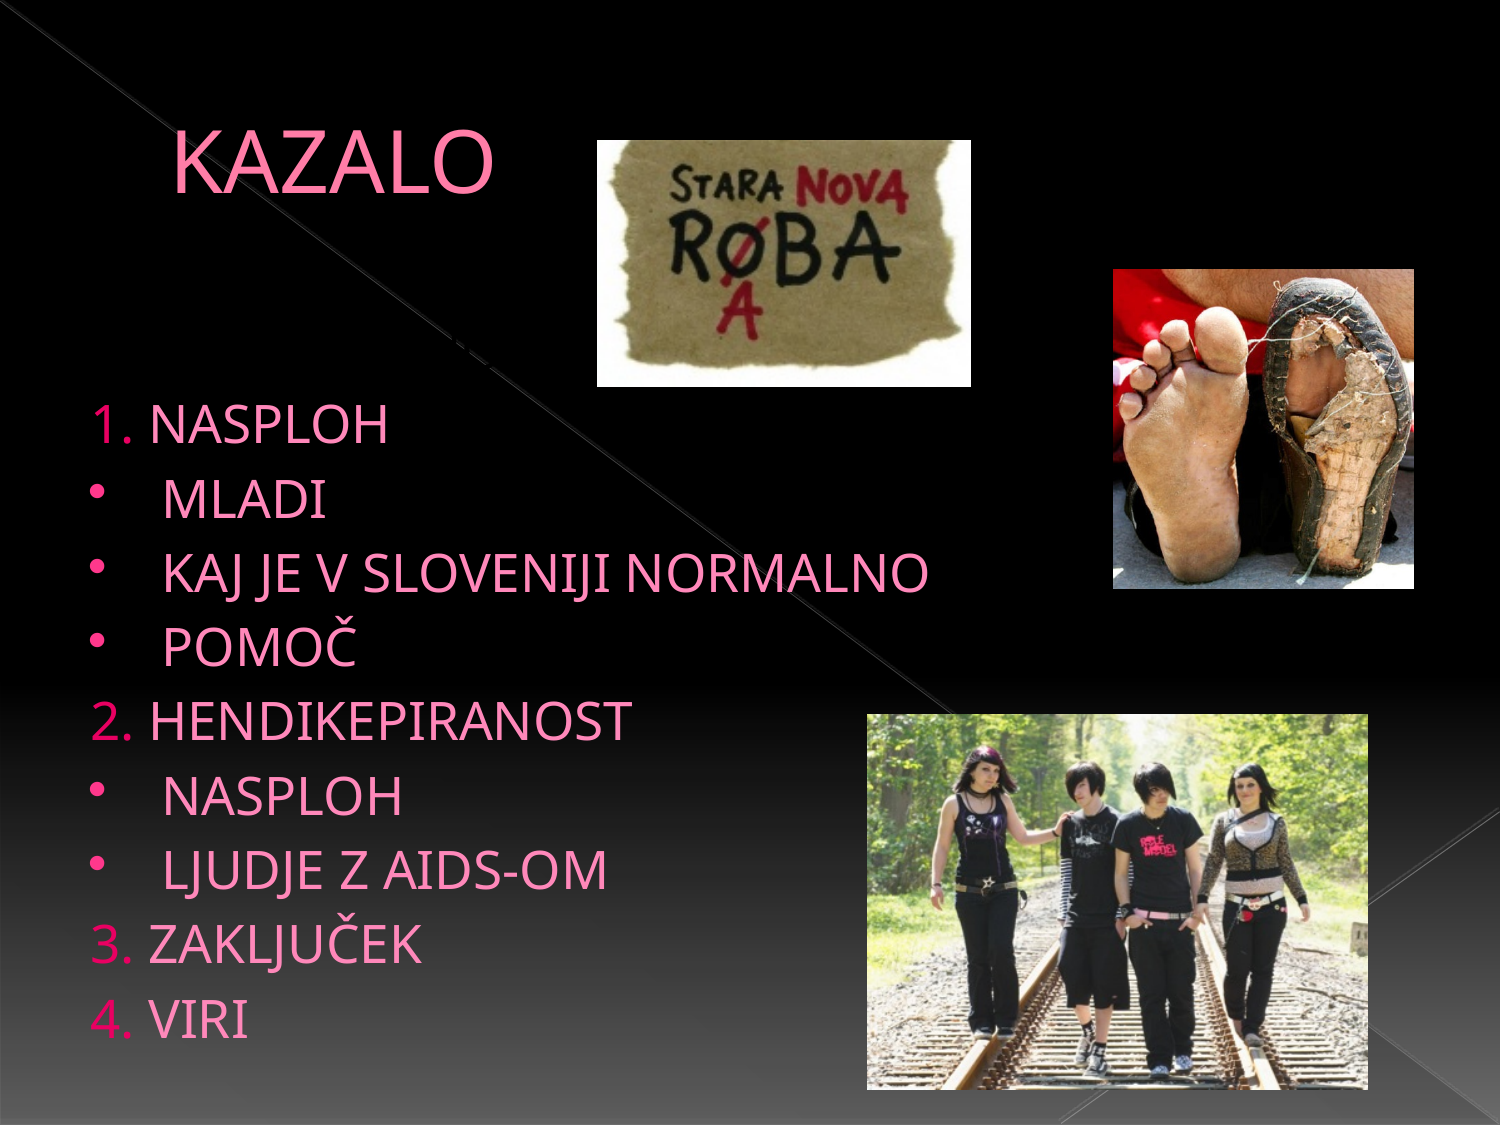

# KAZALO
1. MARGINALNOST
1. NASPLOH
MLADI
KAJ JE V SLOVENIJI NORMALNO
POMOČ
2. HENDIKEPIRANOST
NASPLOH
LJUDJE Z AIDS-OM
3. ZAKLJUČEK
4. VIRI